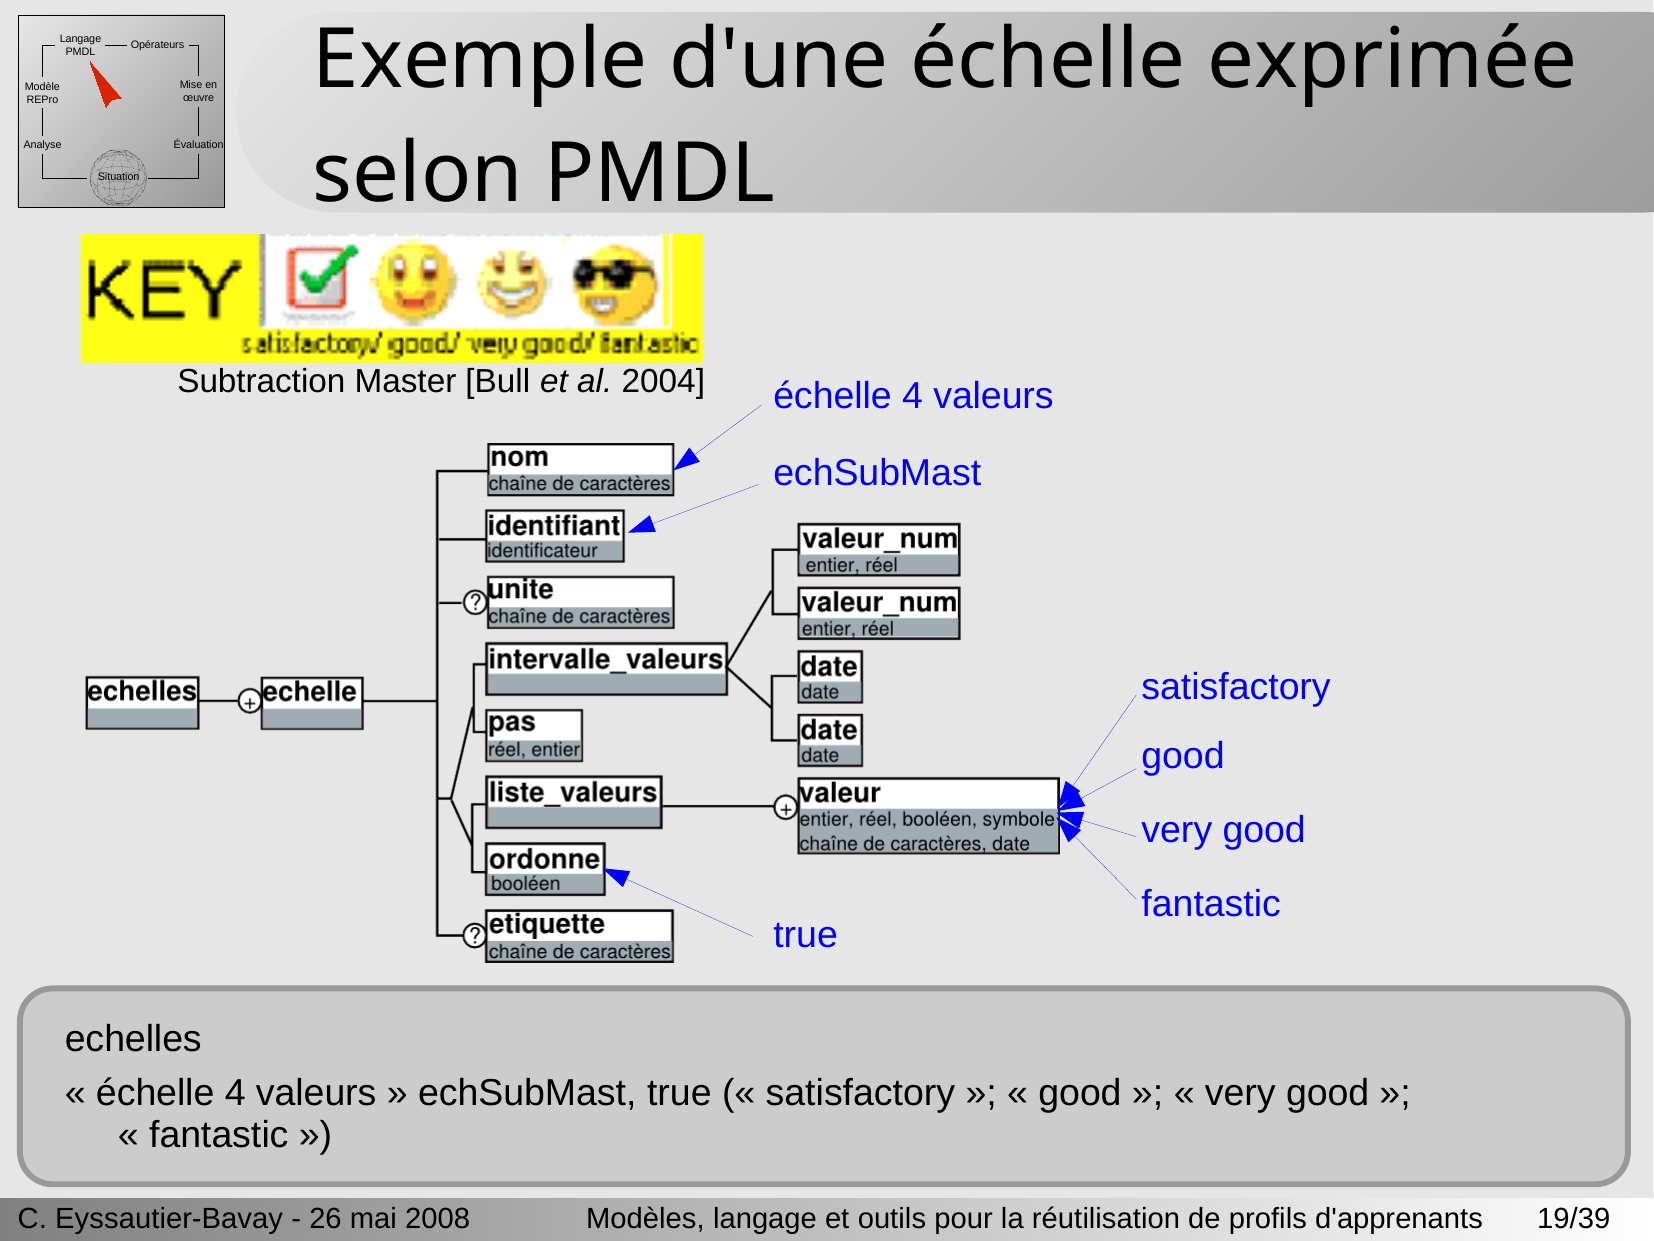

# Exemple d'une échelle exprimée selon PMDL
Subtraction Master [Bull et al. 2004]
échelle 4 valeurs
echSubMast
satisfactory
good
very good
fantastic
true
echelles
« échelle 4 valeurs » echSubMast, true (« satisfactory »; « good »; « very good »; « fantastic »)
07 Mars 2008
Modèles, langage et outils pour la réutilisation de profils d'apprenants
19